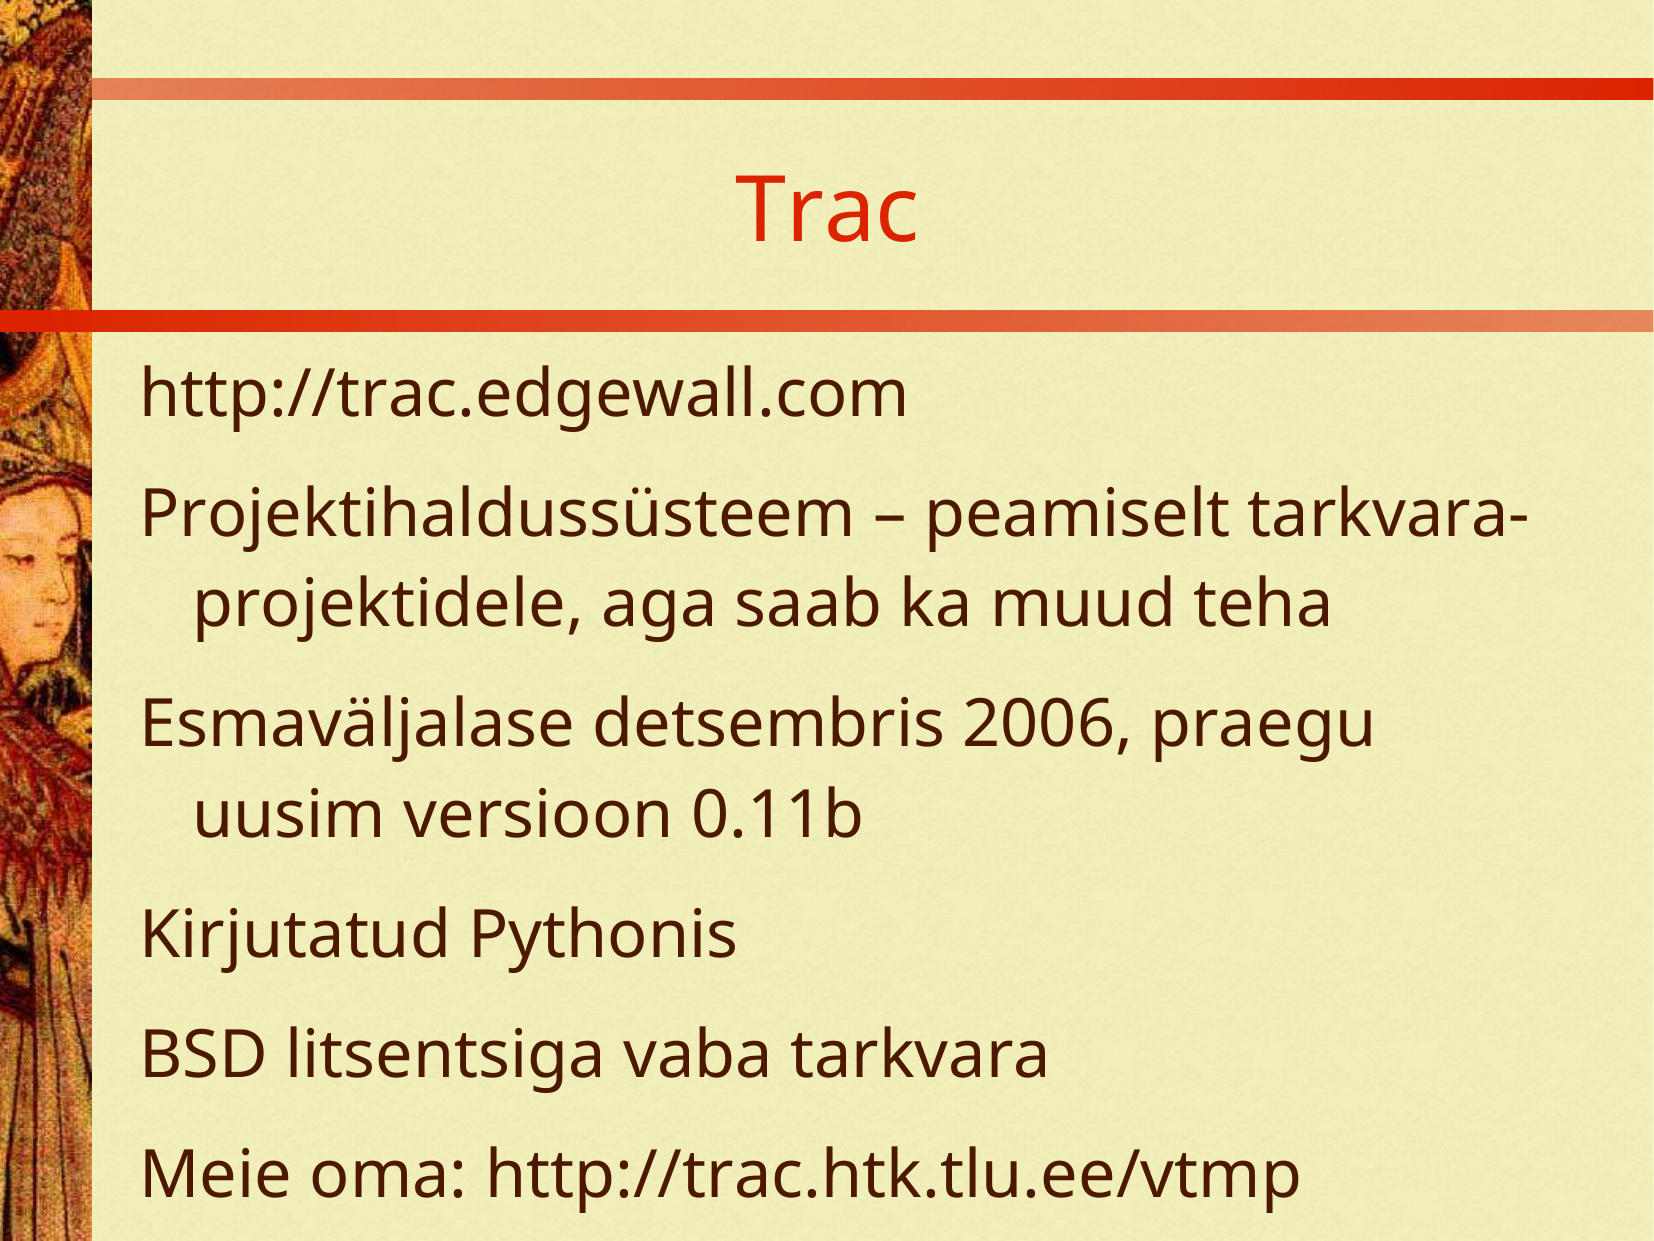

# Trac
http://trac.edgewall.com
Projektihaldussüsteem – peamiselt tarkvara-projektidele, aga saab ka muud teha
Esmaväljalase detsembris 2006, praegu uusim versioon 0.11b
Kirjutatud Pythonis
BSD litsentsiga vaba tarkvara
Meie oma: http://trac.htk.tlu.ee/vtmp